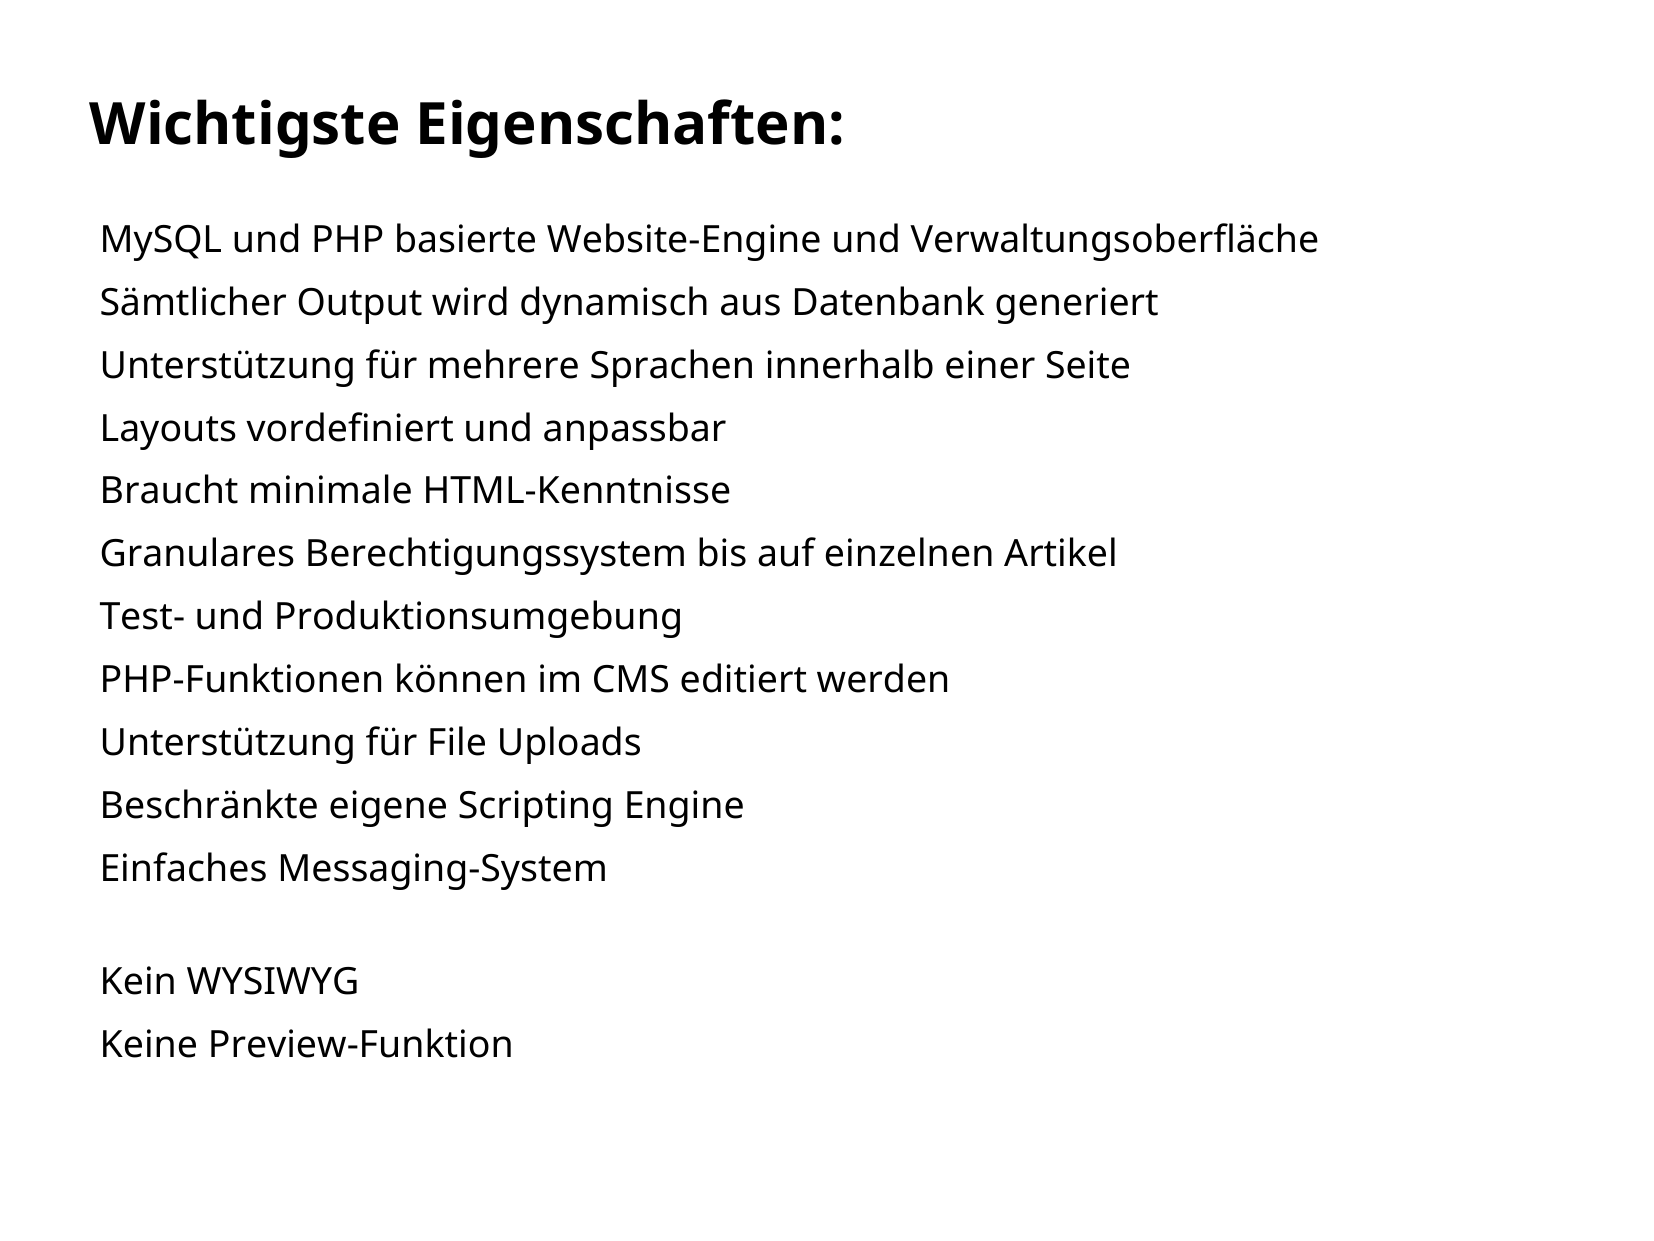

Wichtigste Eigenschaften:
 MySQL und PHP basierte Website-Engine und Verwaltungsoberfläche
 Sämtlicher Output wird dynamisch aus Datenbank generiert
 Unterstützung für mehrere Sprachen innerhalb einer Seite
 Layouts vordefiniert und anpassbar
 Braucht minimale HTML-Kenntnisse
 Granulares Berechtigungssystem bis auf einzelnen Artikel
 Test- und Produktionsumgebung
 PHP-Funktionen können im CMS editiert werden
 Unterstützung für File Uploads
 Beschränkte eigene Scripting Engine
 Einfaches Messaging-System
 Kein WYSIWYG
 Keine Preview-Funktion